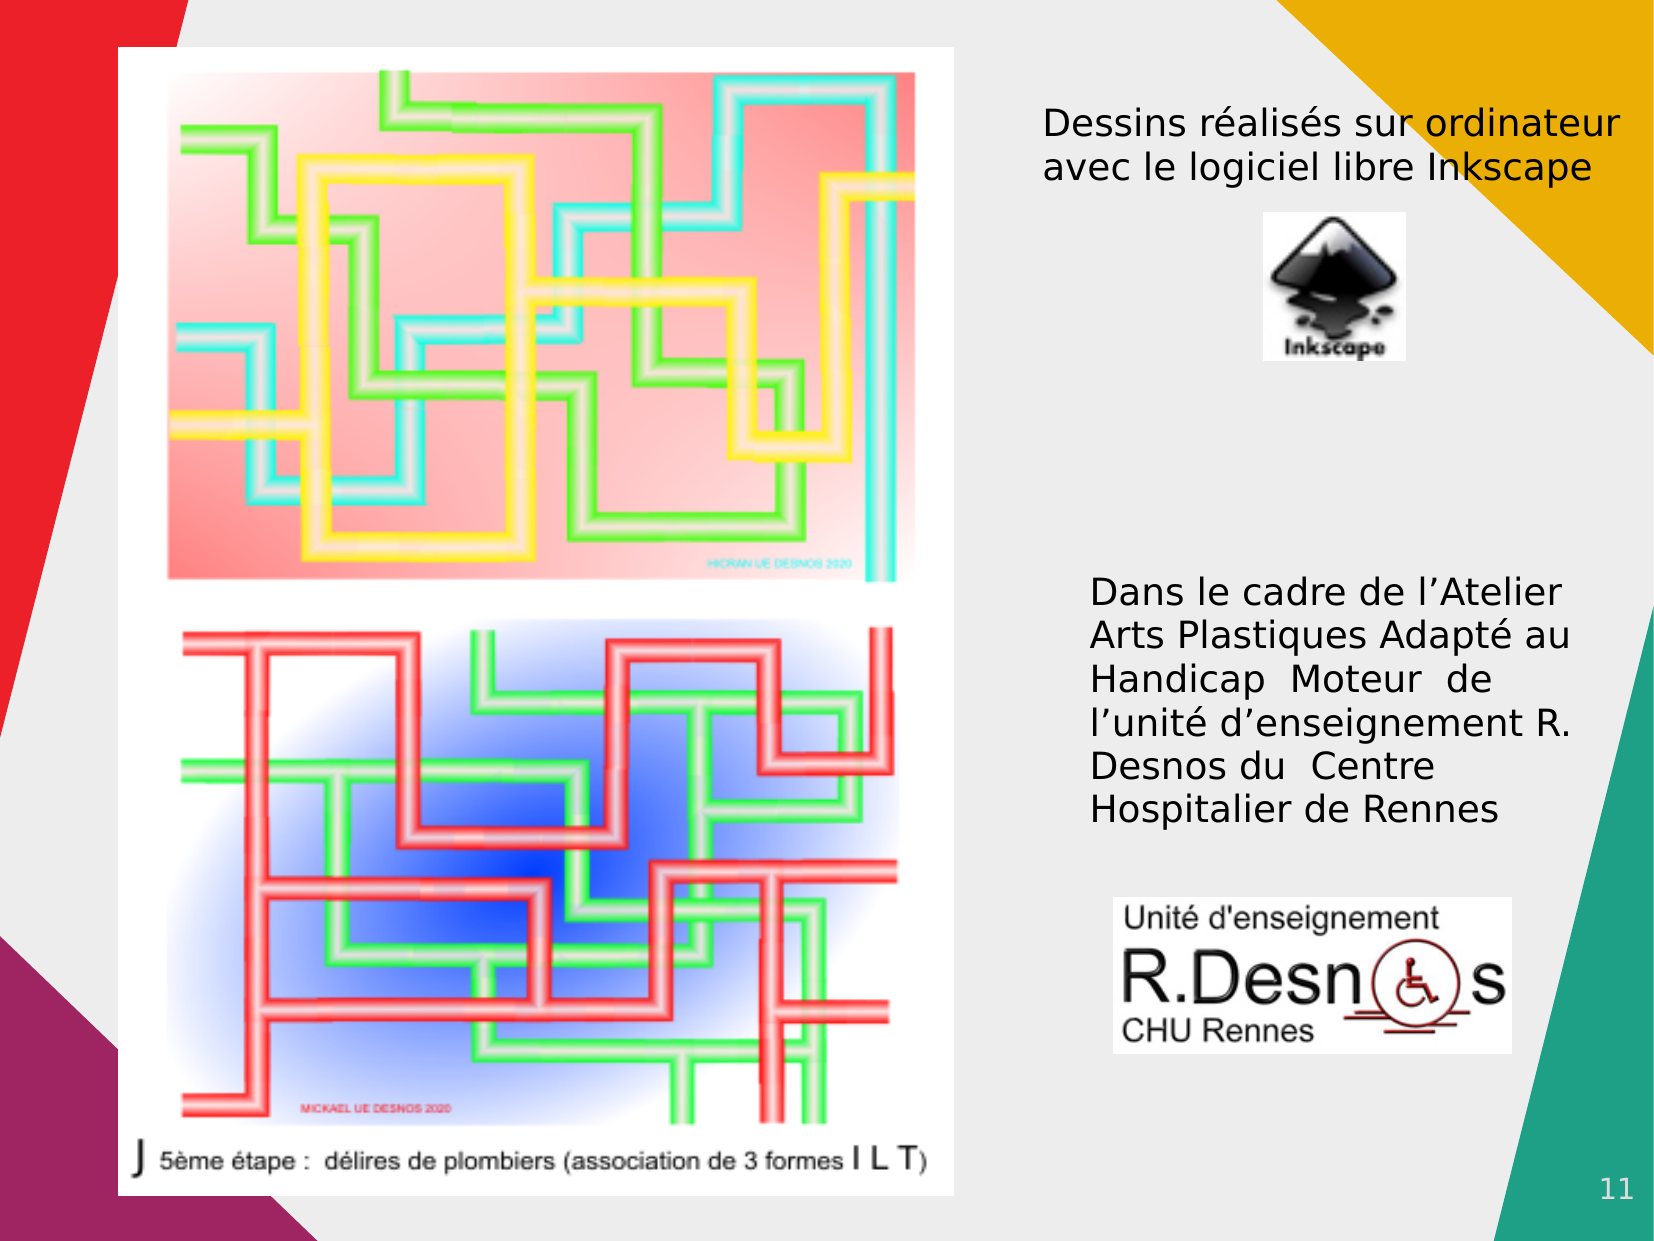

Dessins réalisés sur ordinateur avec le logiciel libre Inkscape
Dans le cadre de l’Atelier Arts Plastiques Adapté au Handicap Moteur de l’unité d’enseignement R. Desnos du Centre Hospitalier de Rennes
11